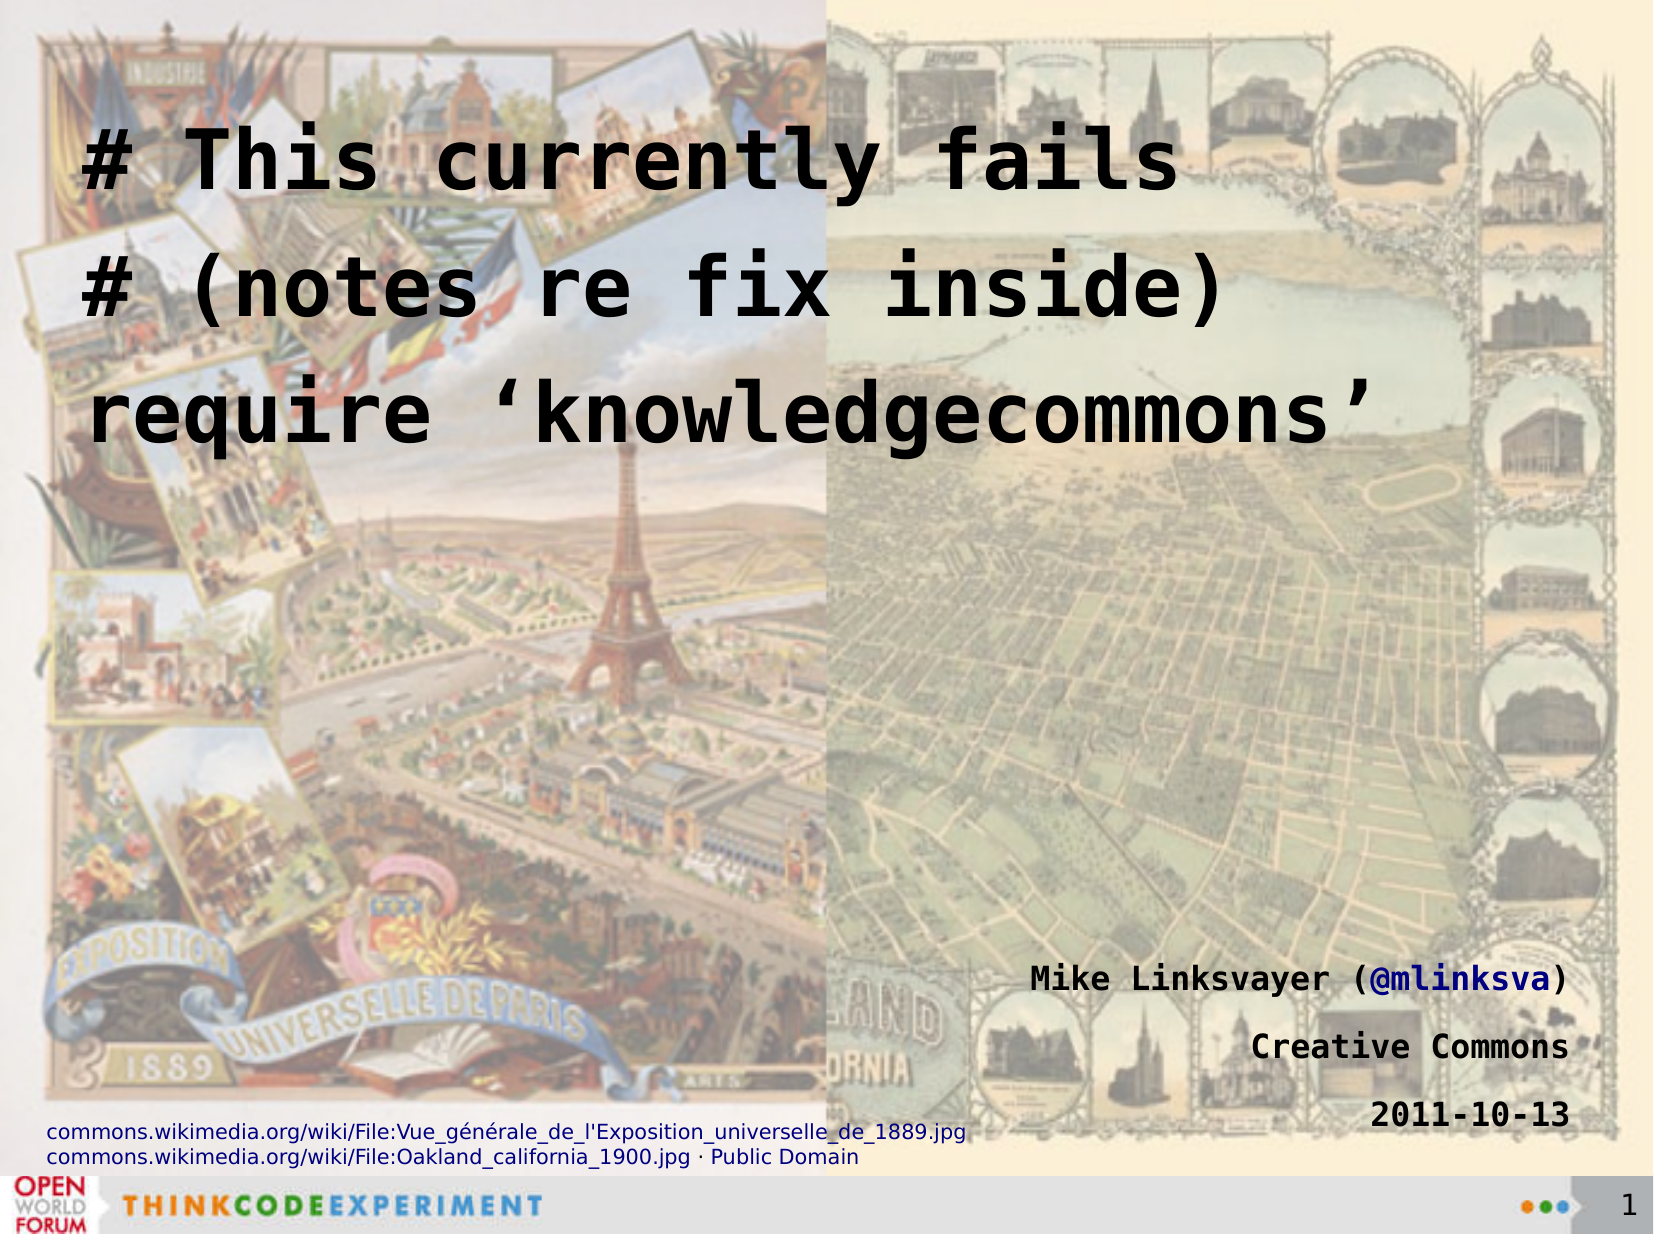

# # This currently fails
# (notes re fix inside)
require ‘knowledgecommons’
Mike Linksvayer (@mlinksva)
Creative Commons
2011-10-13
commons.wikimedia.org/wiki/File:Vue_générale_de_l'Exposition_universelle_de_1889.jpg
commons.wikimedia.org/wiki/File:Oakland_california_1900.jpg · Public Domain